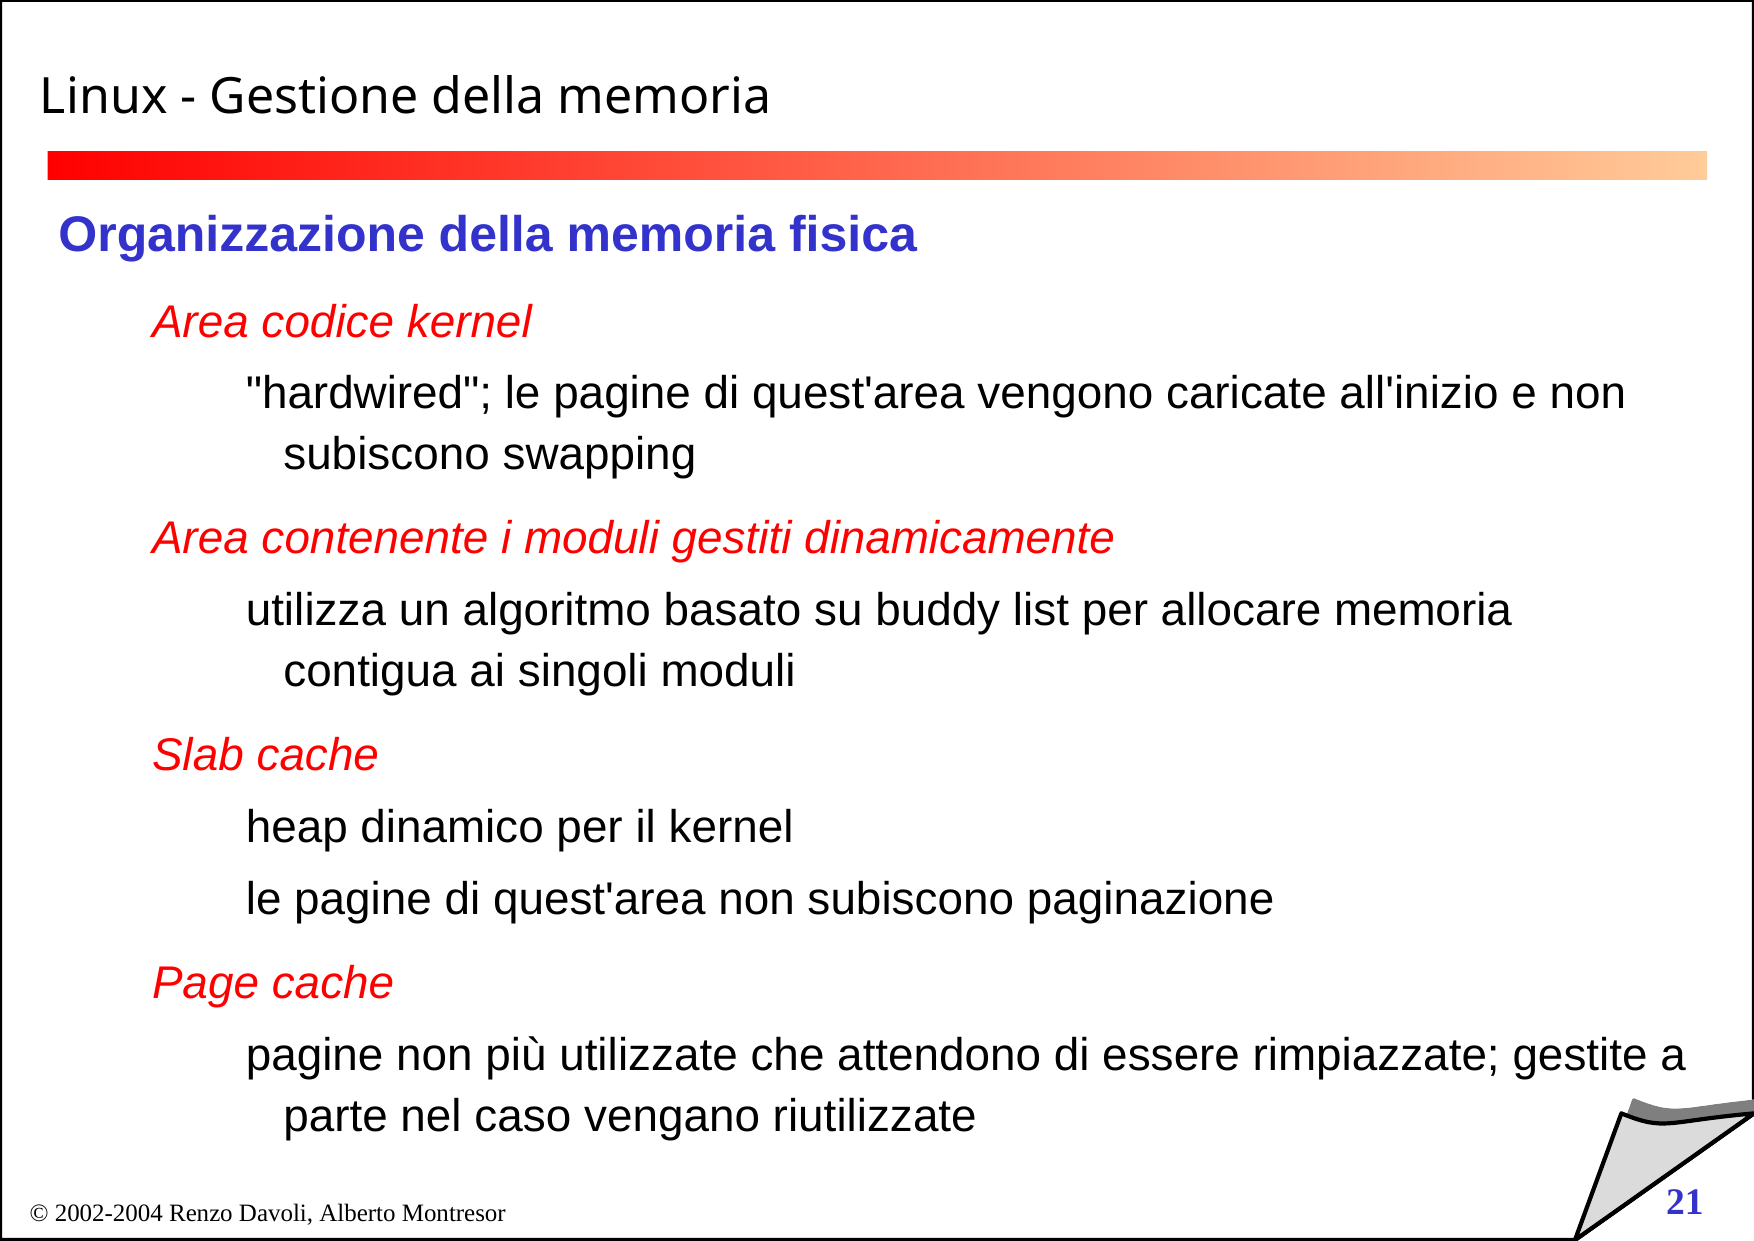

# Linux - Gestione della memoria
Organizzazione della memoria fisica
Area codice kernel
"hardwired"; le pagine di quest'area vengono caricate all'inizio e non subiscono swapping
Area contenente i moduli gestiti dinamicamente
utilizza un algoritmo basato su buddy list per allocare memoria contigua ai singoli moduli
Slab cache
heap dinamico per il kernel
le pagine di quest'area non subiscono paginazione
Page cache
pagine non più utilizzate che attendono di essere rimpiazzate; gestite a parte nel caso vengano riutilizzate